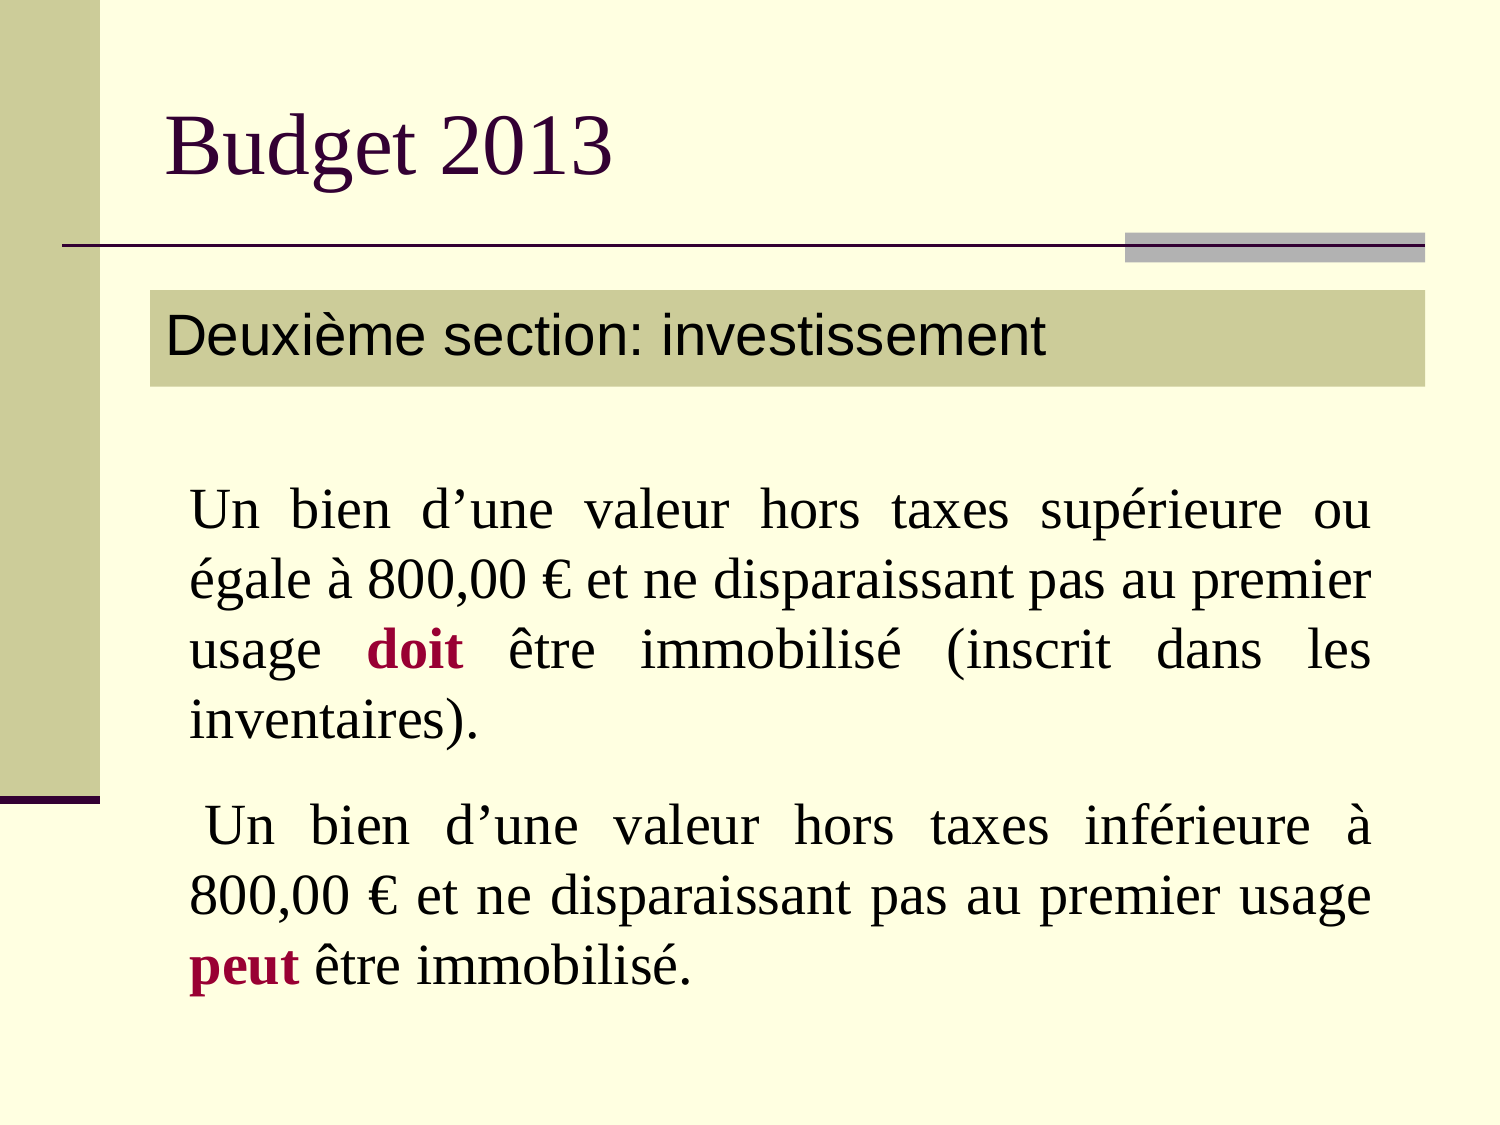

# Budget 2013
Deuxième section: investissement
Un bien d’une valeur hors taxes supérieure ou égale à 800,00 € et ne disparaissant pas au premier usage doit être immobilisé (inscrit dans les inventaires).
 Un bien d’une valeur hors taxes inférieure à 800,00 € et ne disparaissant pas au premier usage peut être immobilisé.